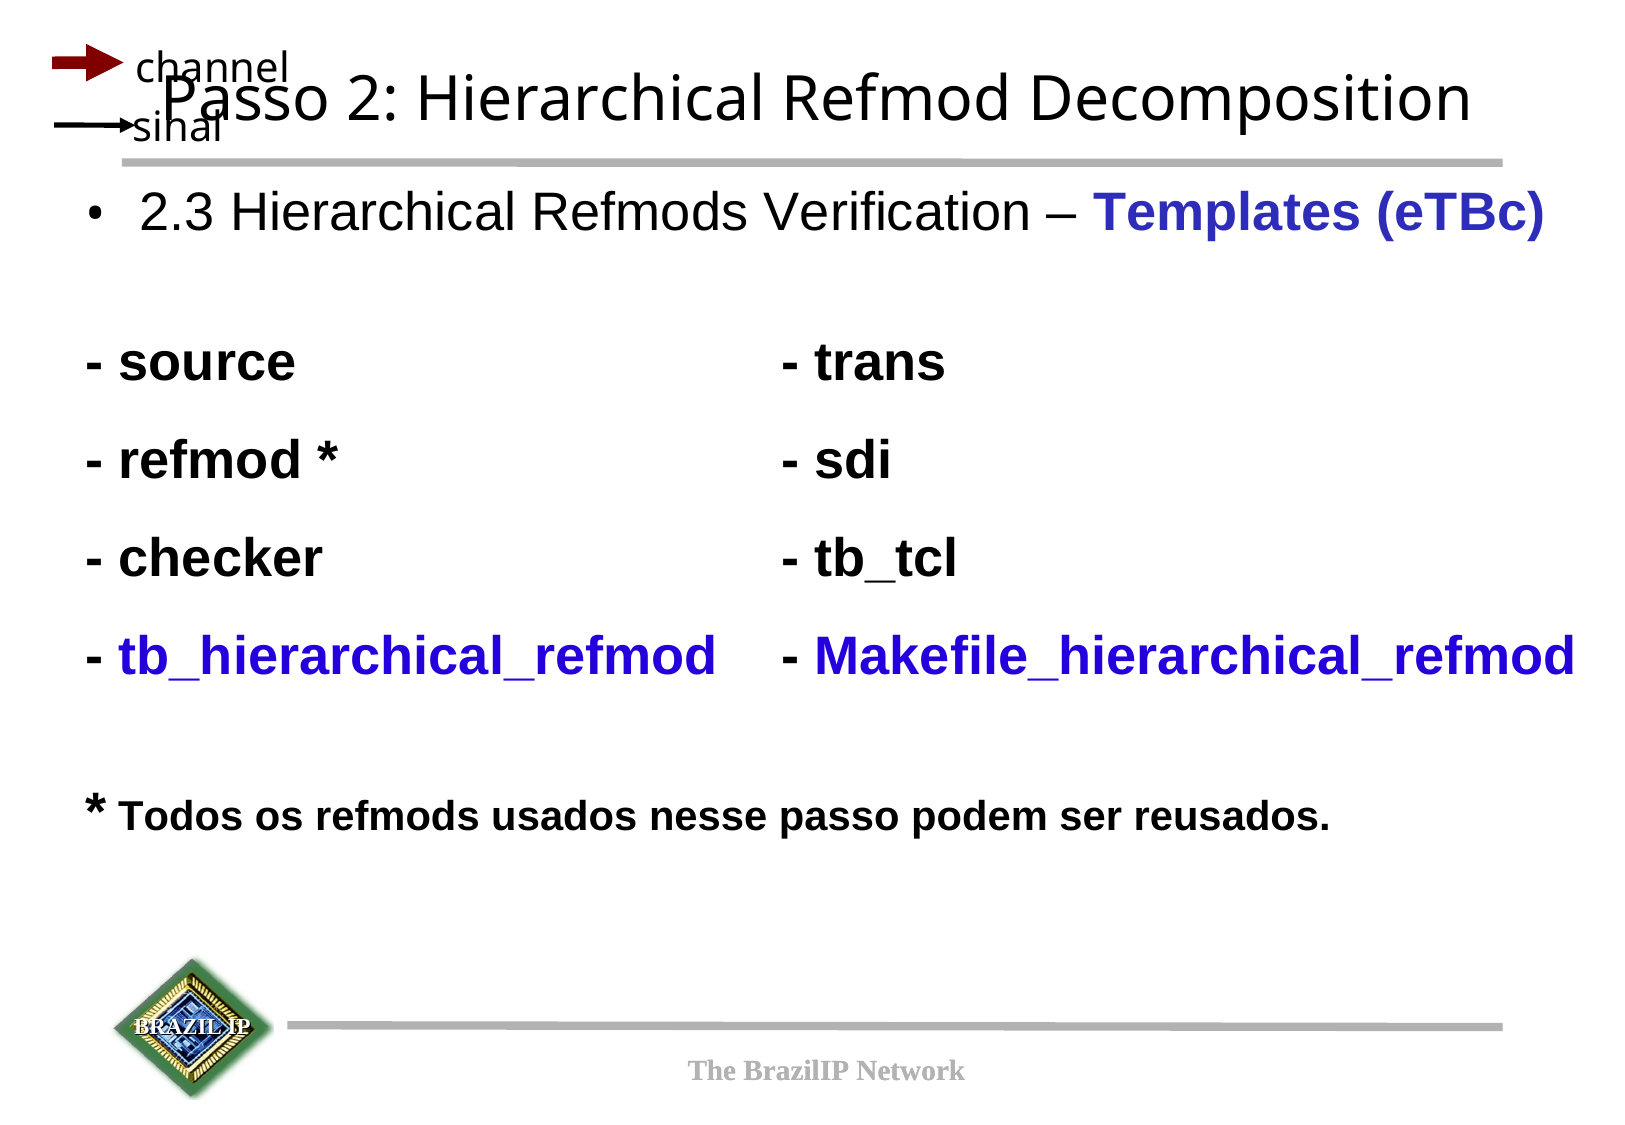

# Passo 2: Hierarchical Refmod Decomposition
channel
sinal
2.3 Hierarchical Refmods Verification – Templates (eTBc)
- source							- trans
- refmod *						- sdi
- checker							- tb_tcl
- tb_hierarchical_refmod	- Makefile_hierarchical_refmod
* Todos os refmods usados nesse passo podem ser reusados.